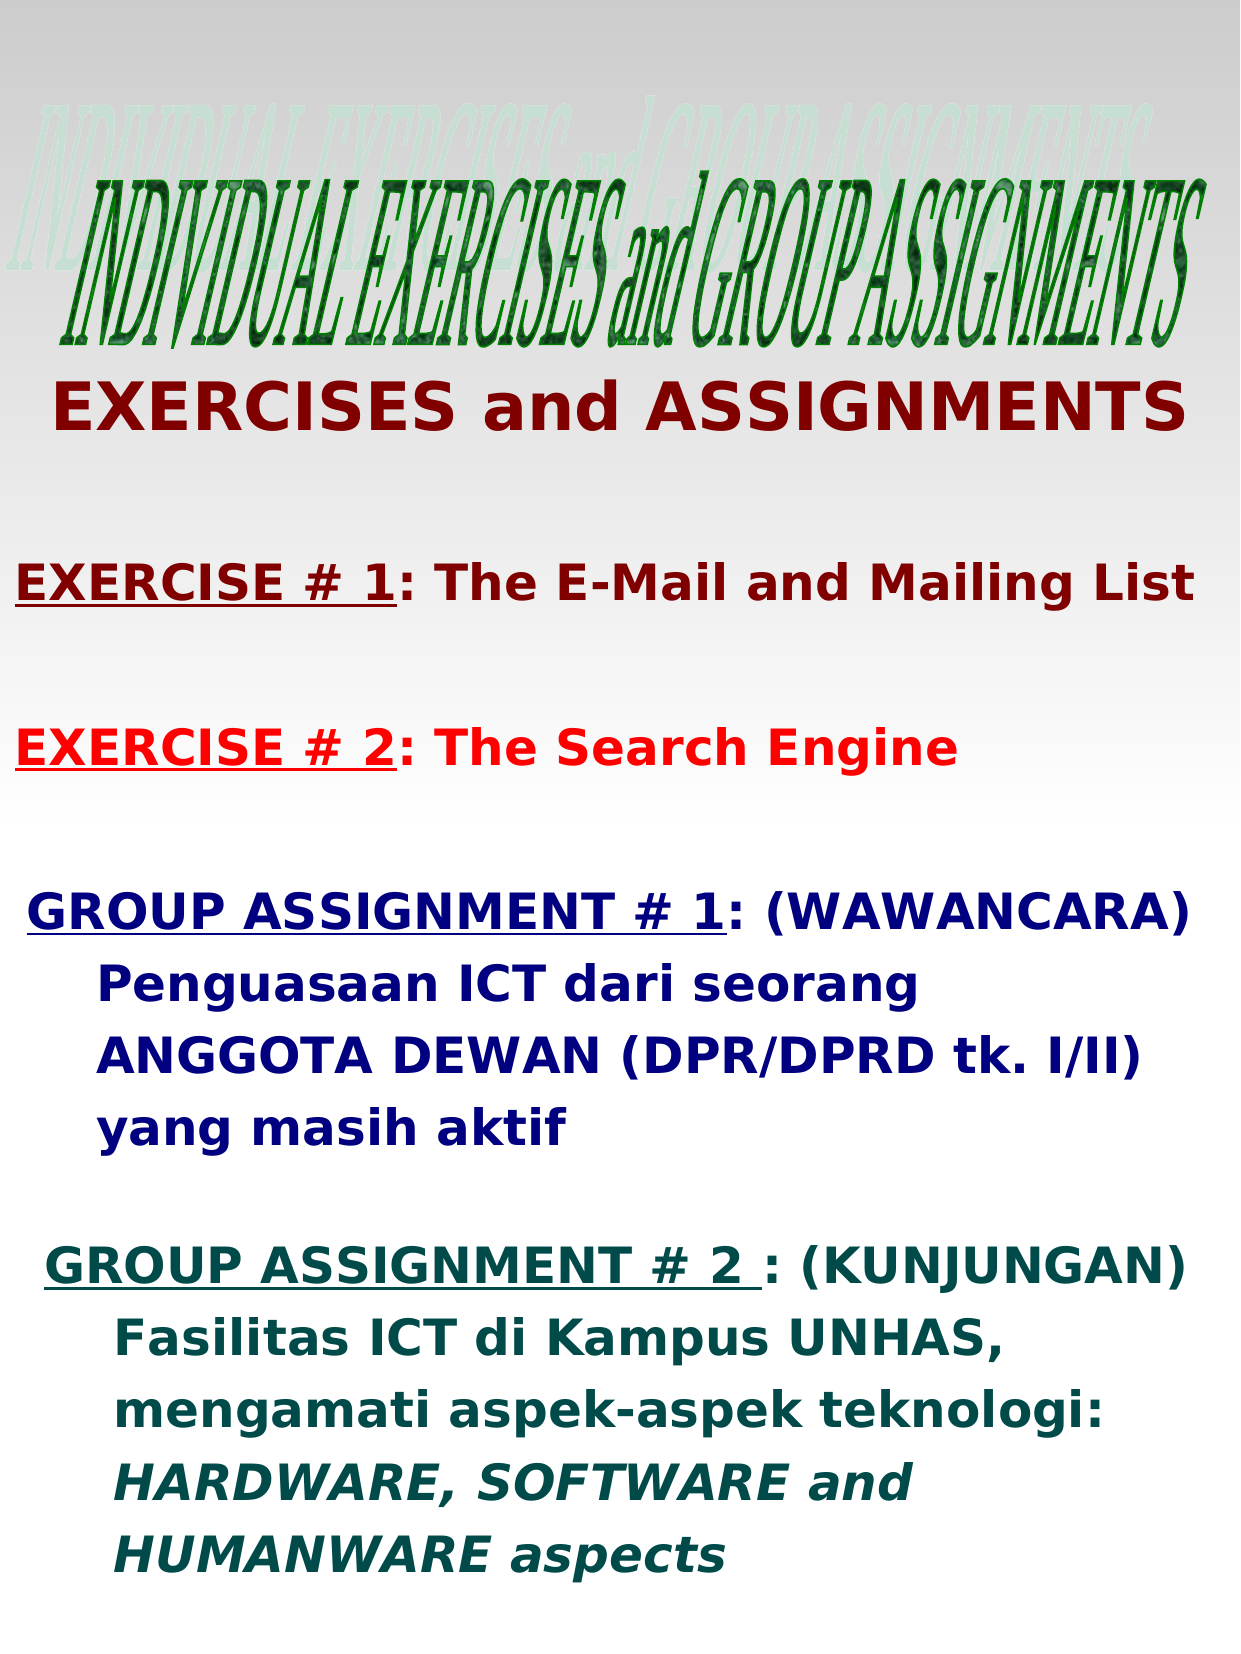

INDIVIDUAL EXERCISES and GROUP ASSIGNMENTS
# EXERCISES and ASSIGNMENTS
EXERCISE # 1: The E-Mail and Mailing List
EXERCISE # 2: The Search Engine
GROUP ASSIGNMENT # 1: (WAWANCARA) Penguasaan ICT dari seorang ANGGOTA DEWAN (DPR/DPRD tk. I/II) yang masih aktif
GROUP ASSIGNMENT # 2 : (KUNJUNGAN) Fasilitas ICT di Kampus UNHAS, mengamati aspek-aspek teknologi: HARDWARE, SOFTWARE and HUMANWARE aspects